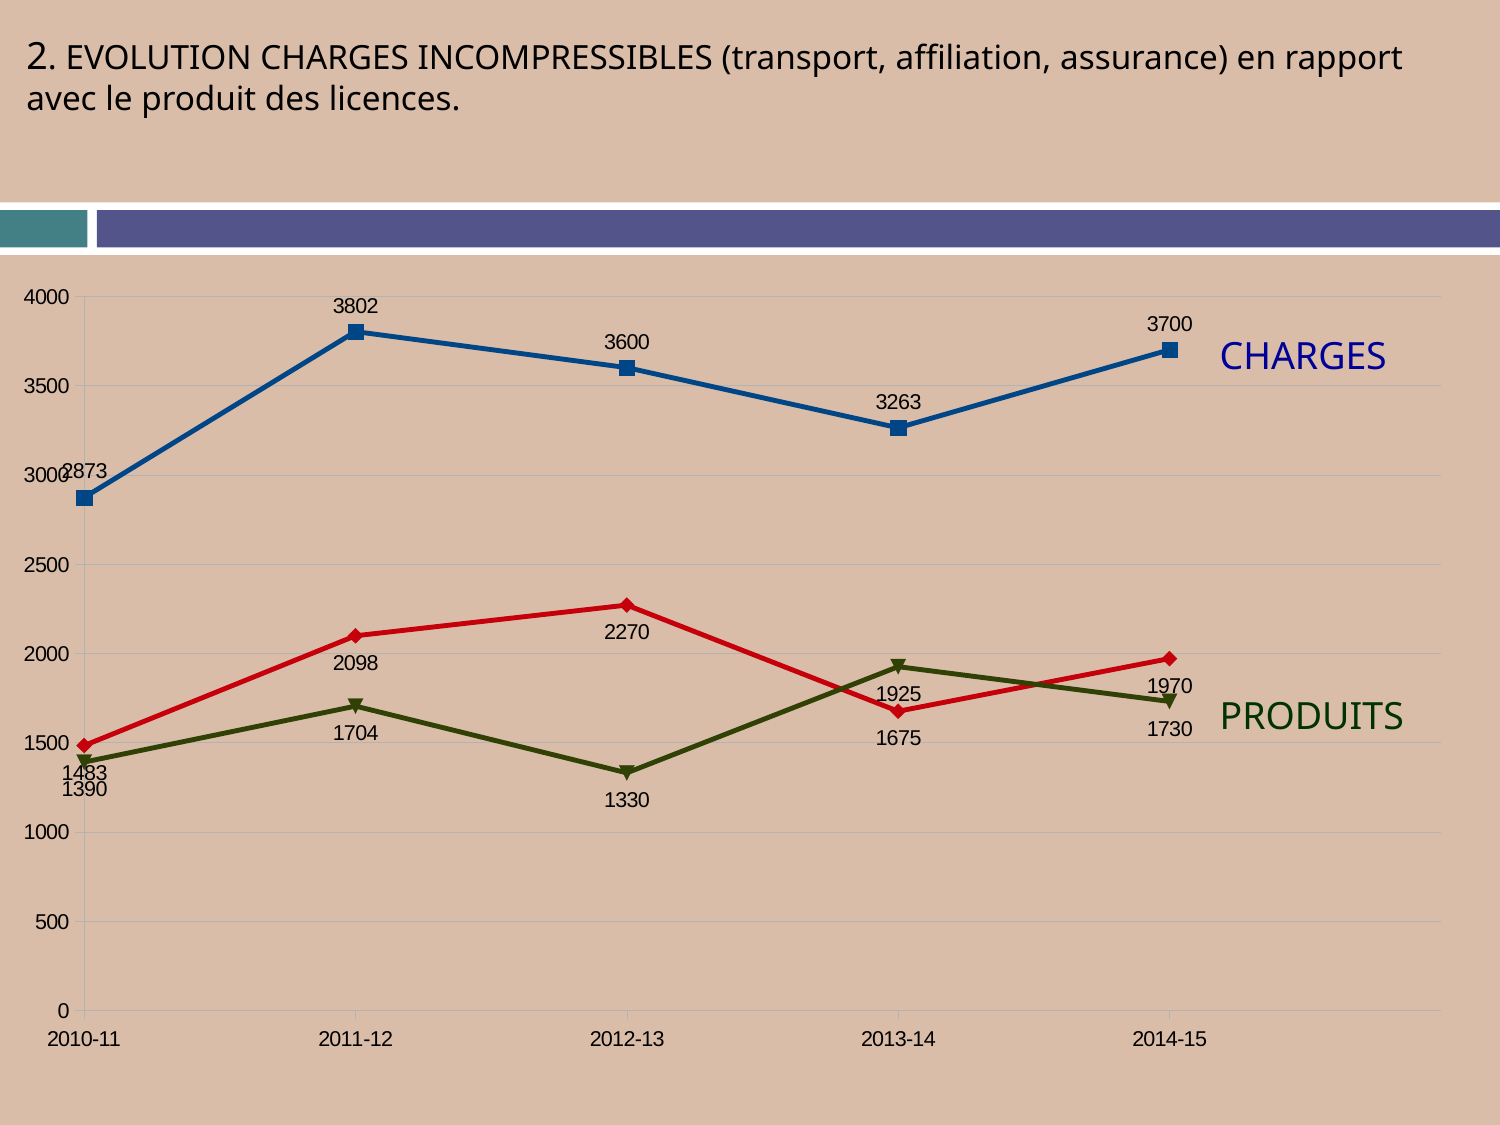

2. EVOLUTION CHARGES INCOMPRESSIBLES (transport, affiliation, assurance) en rapport avec le produit des licences.
CHARGES
PRODUITS